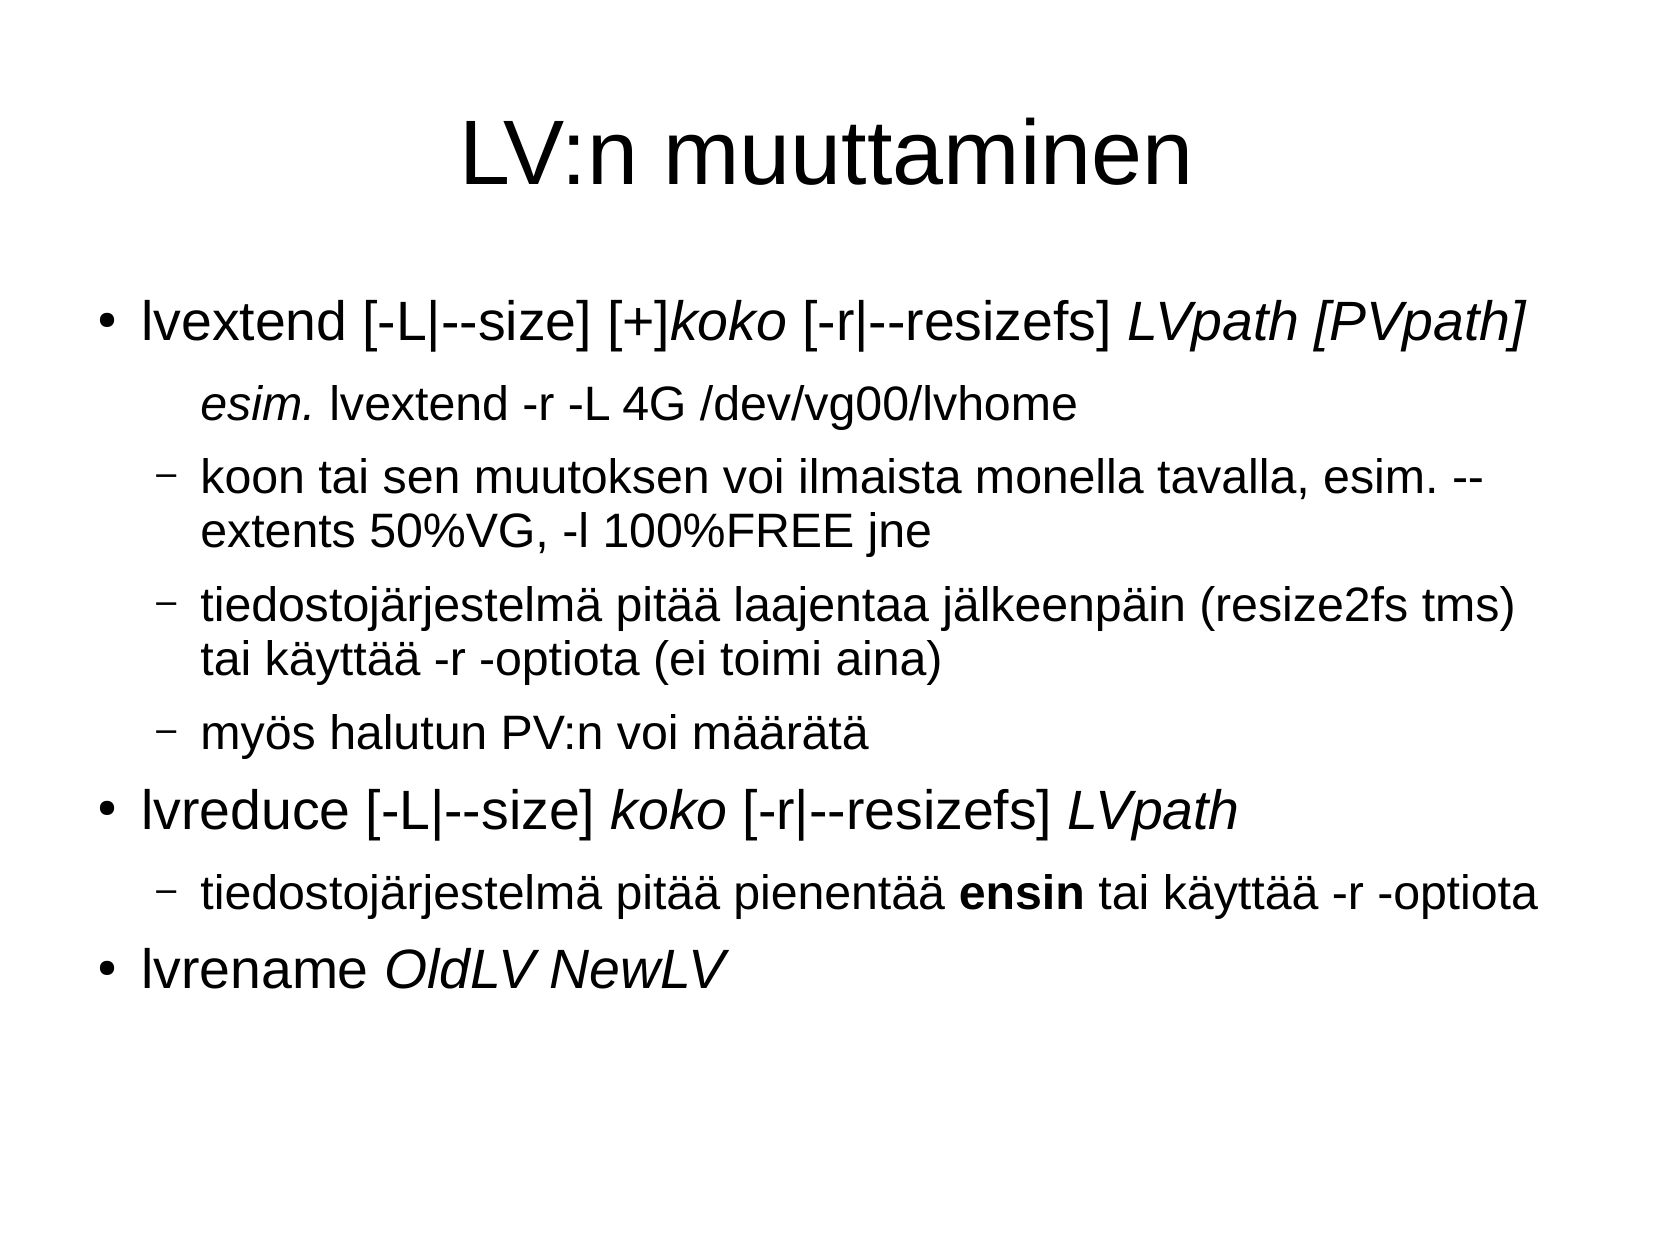

# LV:n muuttaminen
lvextend [-L|--size] [+]koko [-r|--resizefs] LVpath [PVpath]
esim. lvextend -r -L 4G /dev/vg00/lvhome
koon tai sen muutoksen voi ilmaista monella tavalla, esim. --extents 50%VG, -l 100%FREE jne
tiedostojärjestelmä pitää laajentaa jälkeenpäin (resize2fs tms) tai käyttää -r -optiota (ei toimi aina)
myös halutun PV:n voi määrätä
lvreduce [-L|--size] koko [-r|--resizefs] LVpath
tiedostojärjestelmä pitää pienentää ensin tai käyttää -r -optiota
lvrename OldLV NewLV